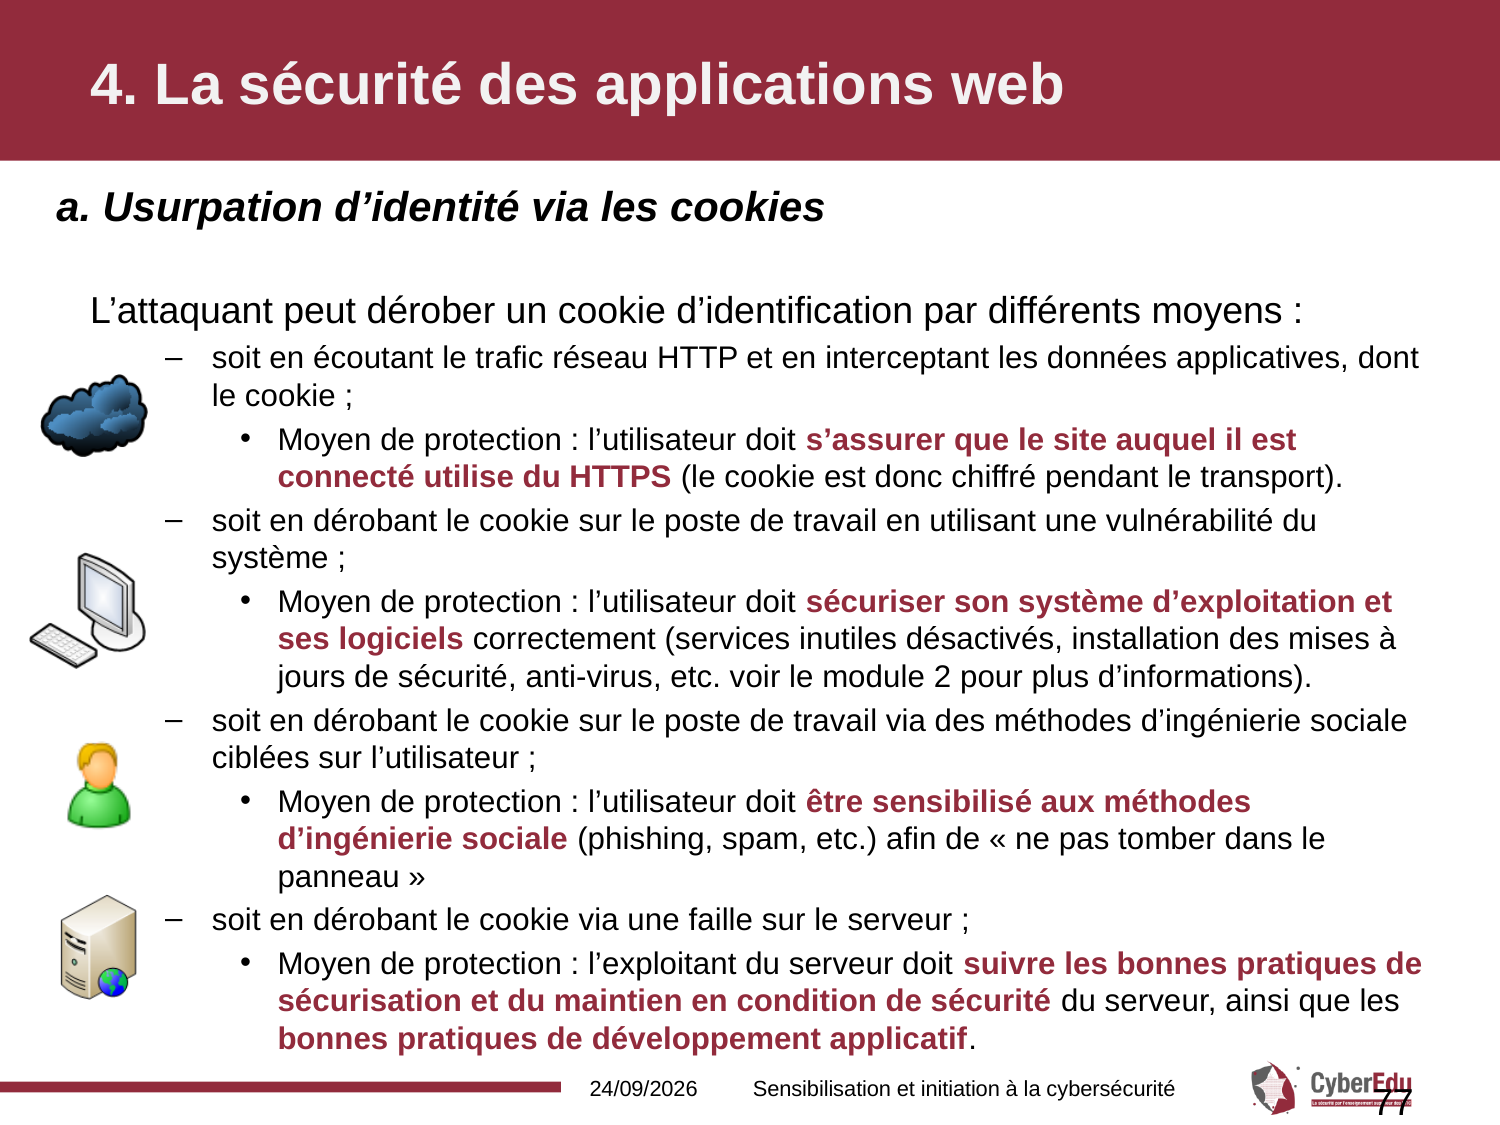

# 4. La sécurité des applications web
a. Usurpation d’identité via les cookies
L’attaquant peut dérober un cookie d’identification par différents moyens :
soit en écoutant le trafic réseau HTTP et en interceptant les données applicatives, dont le cookie ;
Moyen de protection : l’utilisateur doit s’assurer que le site auquel il est connecté utilise du HTTPS (le cookie est donc chiffré pendant le transport).
soit en dérobant le cookie sur le poste de travail en utilisant une vulnérabilité du système ;
Moyen de protection : l’utilisateur doit sécuriser son système d’exploitation et ses logiciels correctement (services inutiles désactivés, installation des mises à jours de sécurité, anti-virus, etc. voir le module 2 pour plus d’informations).
soit en dérobant le cookie sur le poste de travail via des méthodes d’ingénierie sociale ciblées sur l’utilisateur ;
Moyen de protection : l’utilisateur doit être sensibilisé aux méthodes d’ingénierie sociale (phishing, spam, etc.) afin de « ne pas tomber dans le panneau »
soit en dérobant le cookie via une faille sur le serveur ;
Moyen de protection : l’exploitant du serveur doit suivre les bonnes pratiques de sécurisation et du maintien en condition de sécurité du serveur, ainsi que les bonnes pratiques de développement applicatif.
Sensibilisation et initiation à la cybersécurité